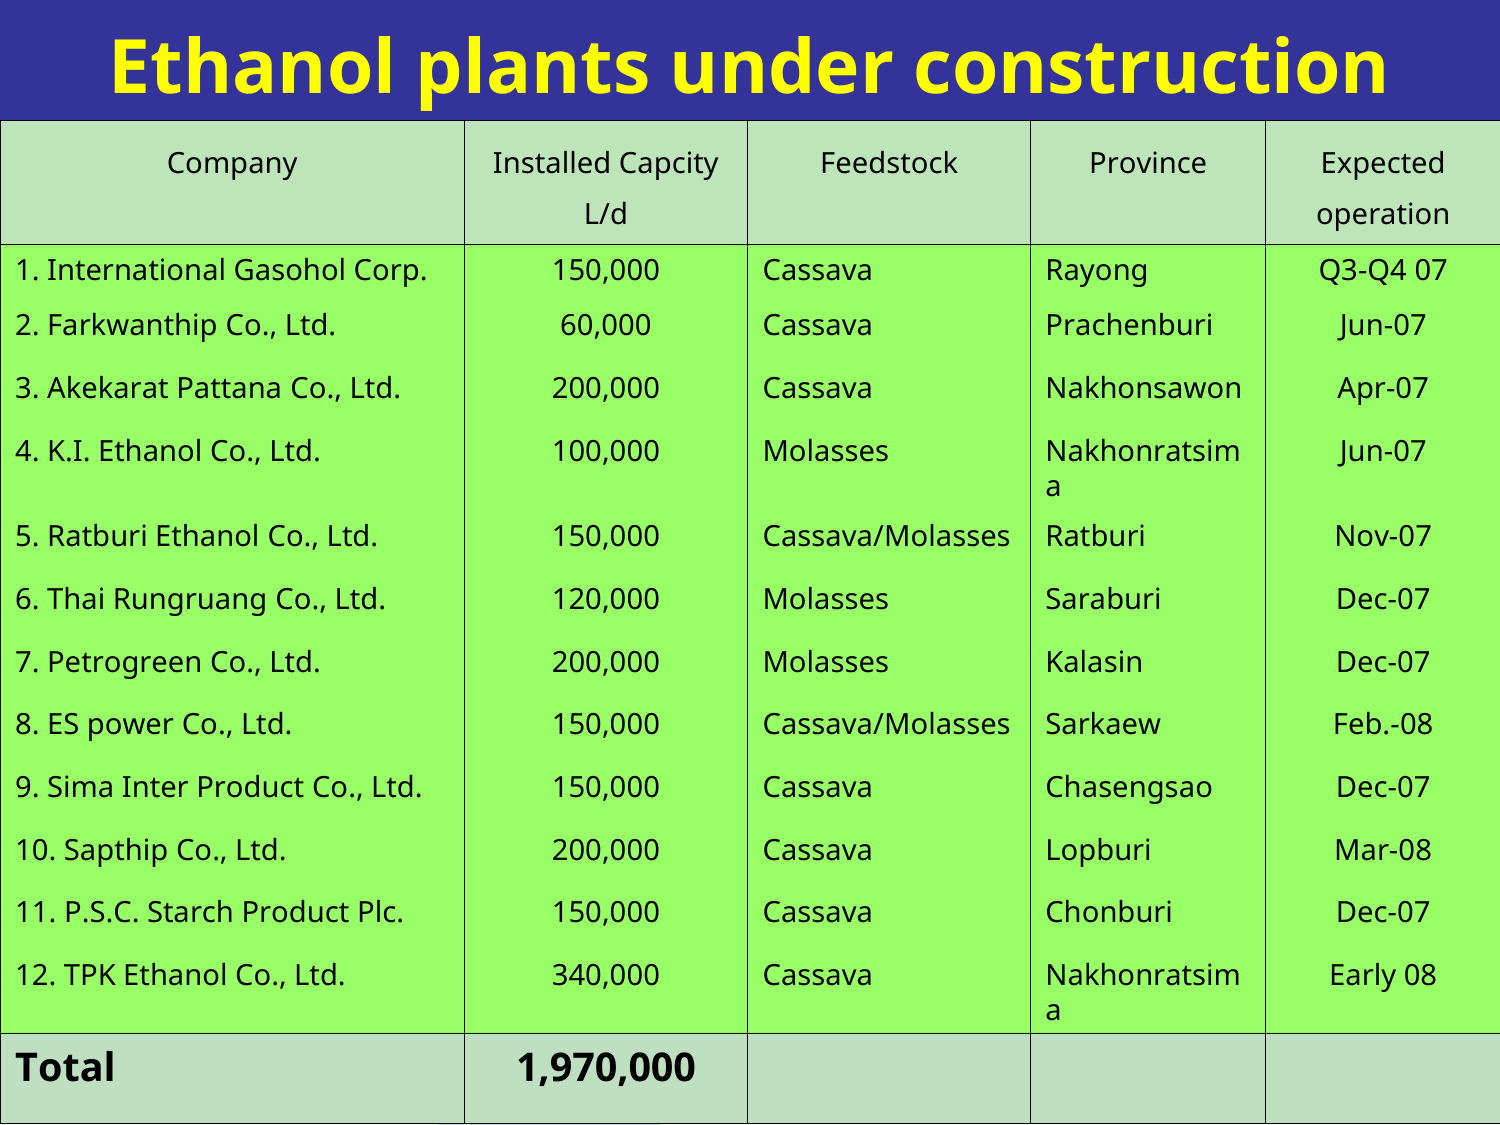

# Ethanol plants under construction
| Company | Installed Capcity | Feedstock | Province | Expected |
| --- | --- | --- | --- | --- |
| | L/d | | | operation |
| 1. International Gasohol Corp. | 150,000 | Cassava | Rayong | Q3-Q4 07 |
| 2. Farkwanthip Co., Ltd. | 60,000 | Cassava | Prachenburi | Jun-07 |
| 3. Akekarat Pattana Co., Ltd. | 200,000 | Cassava | Nakhonsawon | Apr-07 |
| 4. K.I. Ethanol Co., Ltd. | 100,000 | Molasses | Nakhonratsima | Jun-07 |
| 5. Ratburi Ethanol Co., Ltd. | 150,000 | Cassava/Molasses | Ratburi | Nov-07 |
| 6. Thai Rungruang Co., Ltd. | 120,000 | Molasses | Saraburi | Dec-07 |
| 7. Petrogreen Co., Ltd. | 200,000 | Molasses | Kalasin | Dec-07 |
| 8. ES power Co., Ltd. | 150,000 | Cassava/Molasses | Sarkaew | Feb.-08 |
| 9. Sima Inter Product Co., Ltd. | 150,000 | Cassava | Chasengsao | Dec-07 |
| 10. Sapthip Co., Ltd. | 200,000 | Cassava | Lopburi | Mar-08 |
| 11. P.S.C. Starch Product Plc. | 150,000 | Cassava | Chonburi | Dec-07 |
| 12. TPK Ethanol Co., Ltd. | 340,000 | Cassava | Nakhonratsima | Early 08 |
| Total | 1,970,000 | | | |